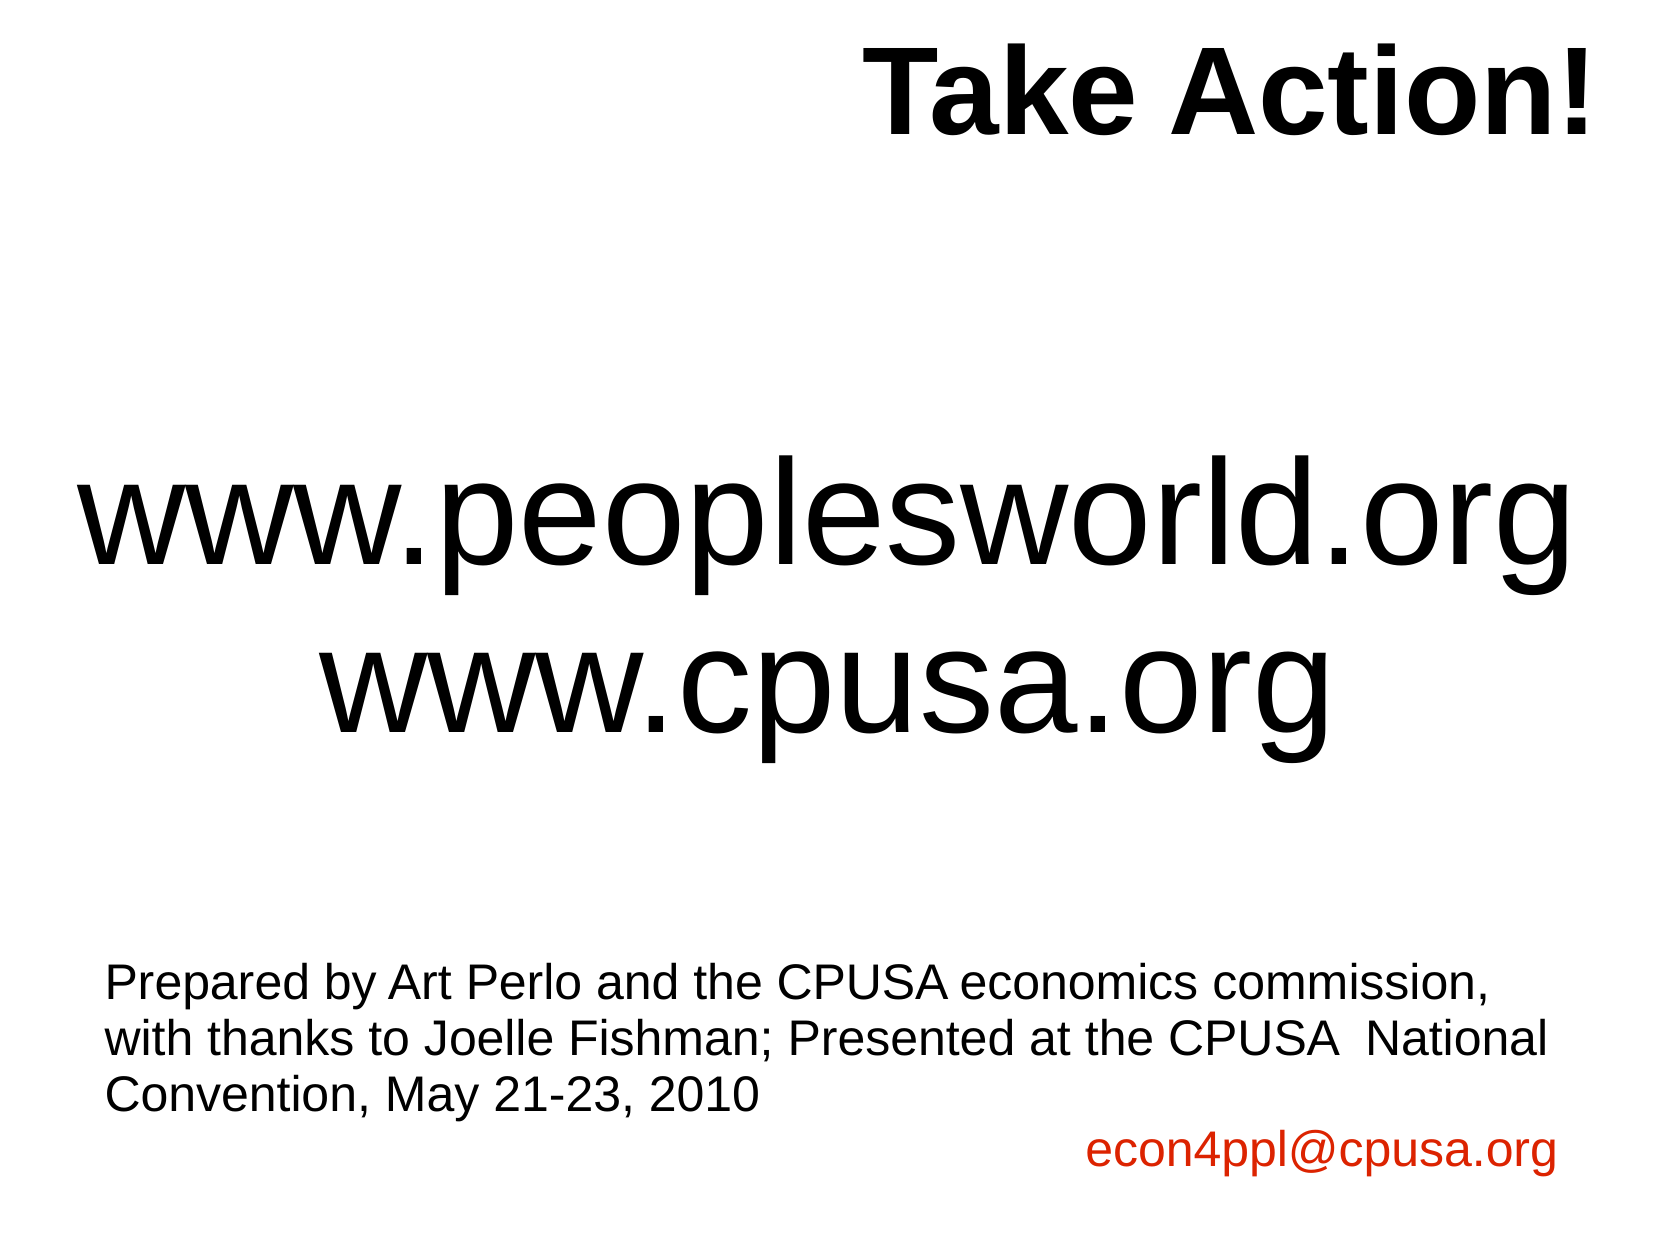

Take Action!
www.peoplesworld.org
www.cpusa.org
Prepared by Art Perlo and the CPUSA economics commission, with thanks to Joelle Fishman; Presented at the CPUSA National Convention, May 21-23, 2010
econ4ppl@cpusa.org